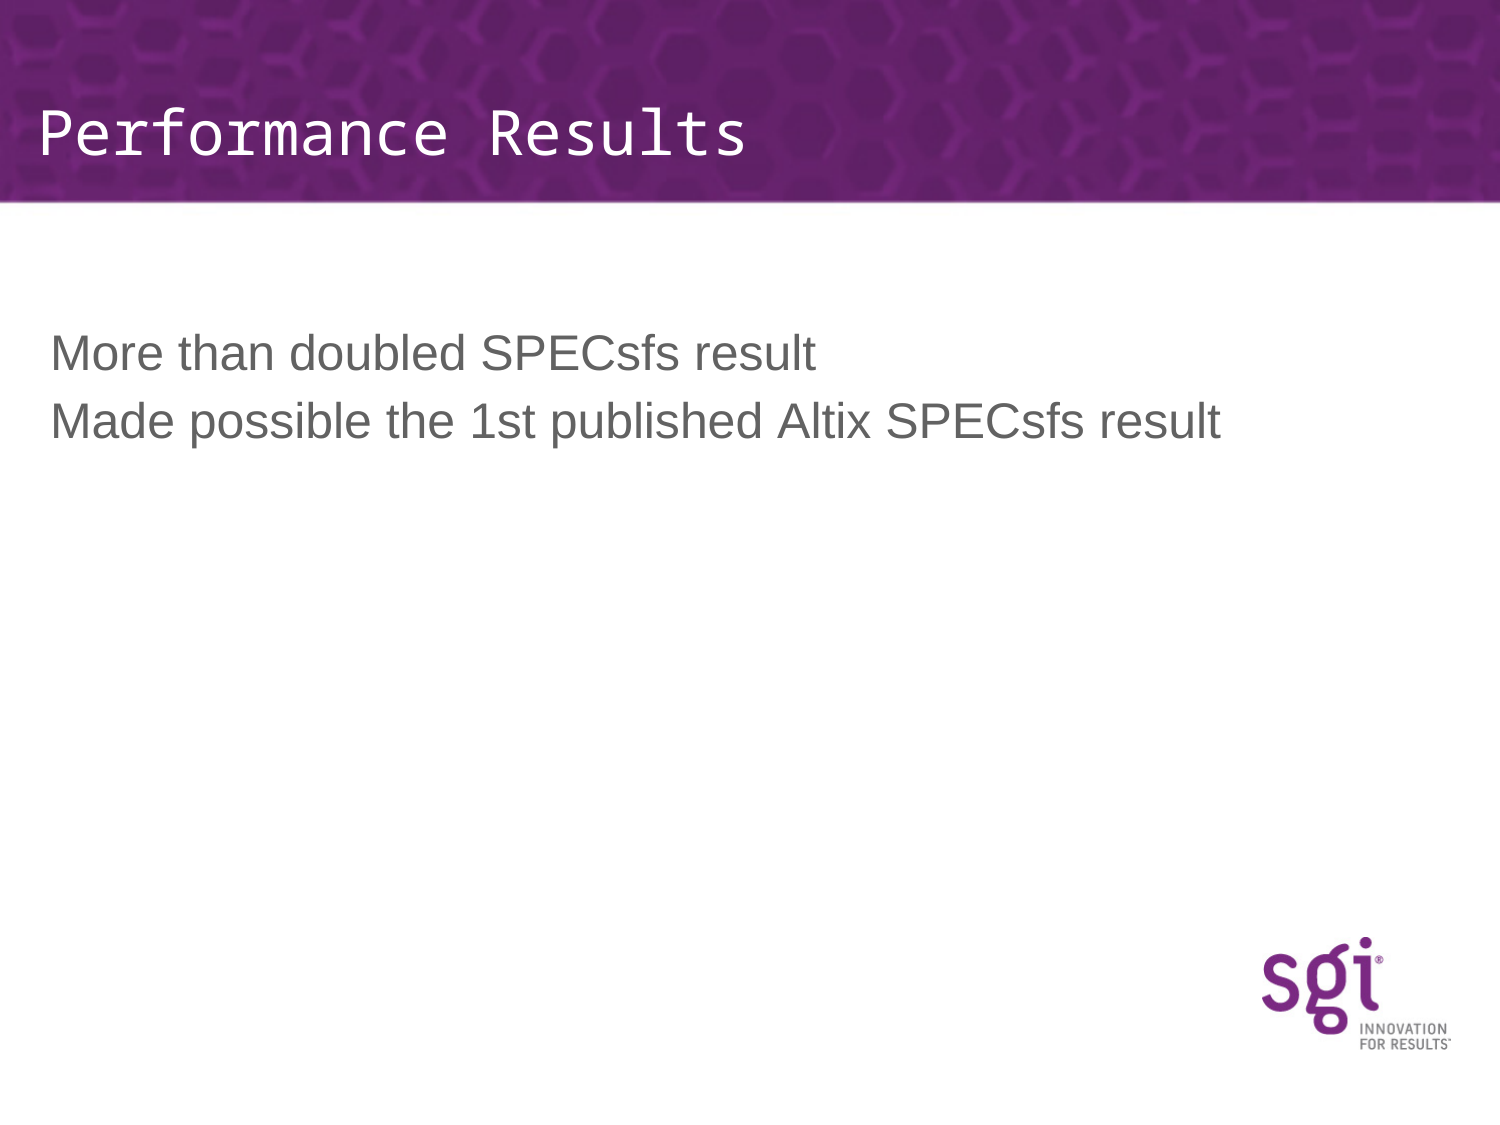

# Performance Results
More than doubled SPECsfs result
Made possible the 1st published Altix SPECsfs result